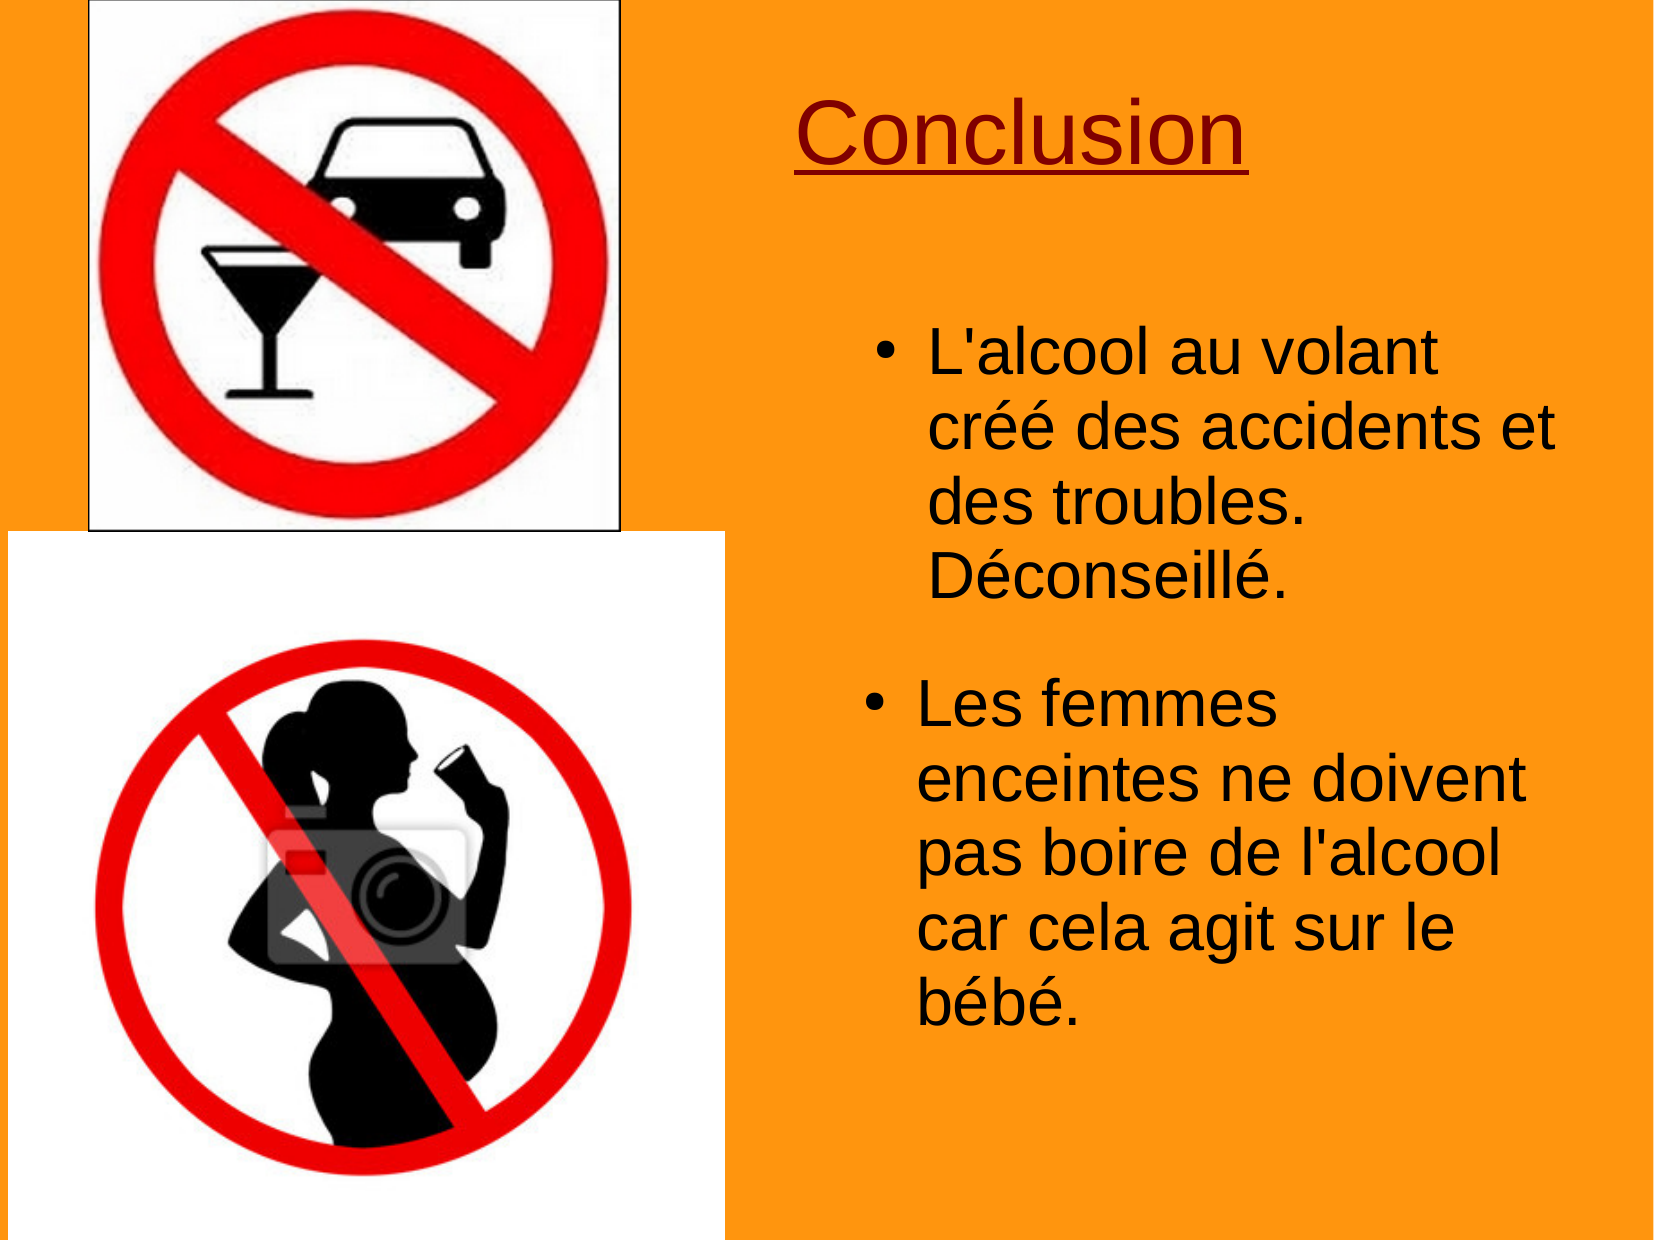

# Conclusion
L'alcool au volant créé des accidents et des troubles. Déconseillé.
Les femmes enceintes ne doivent pas boire de l'alcool car cela agit sur le bébé.